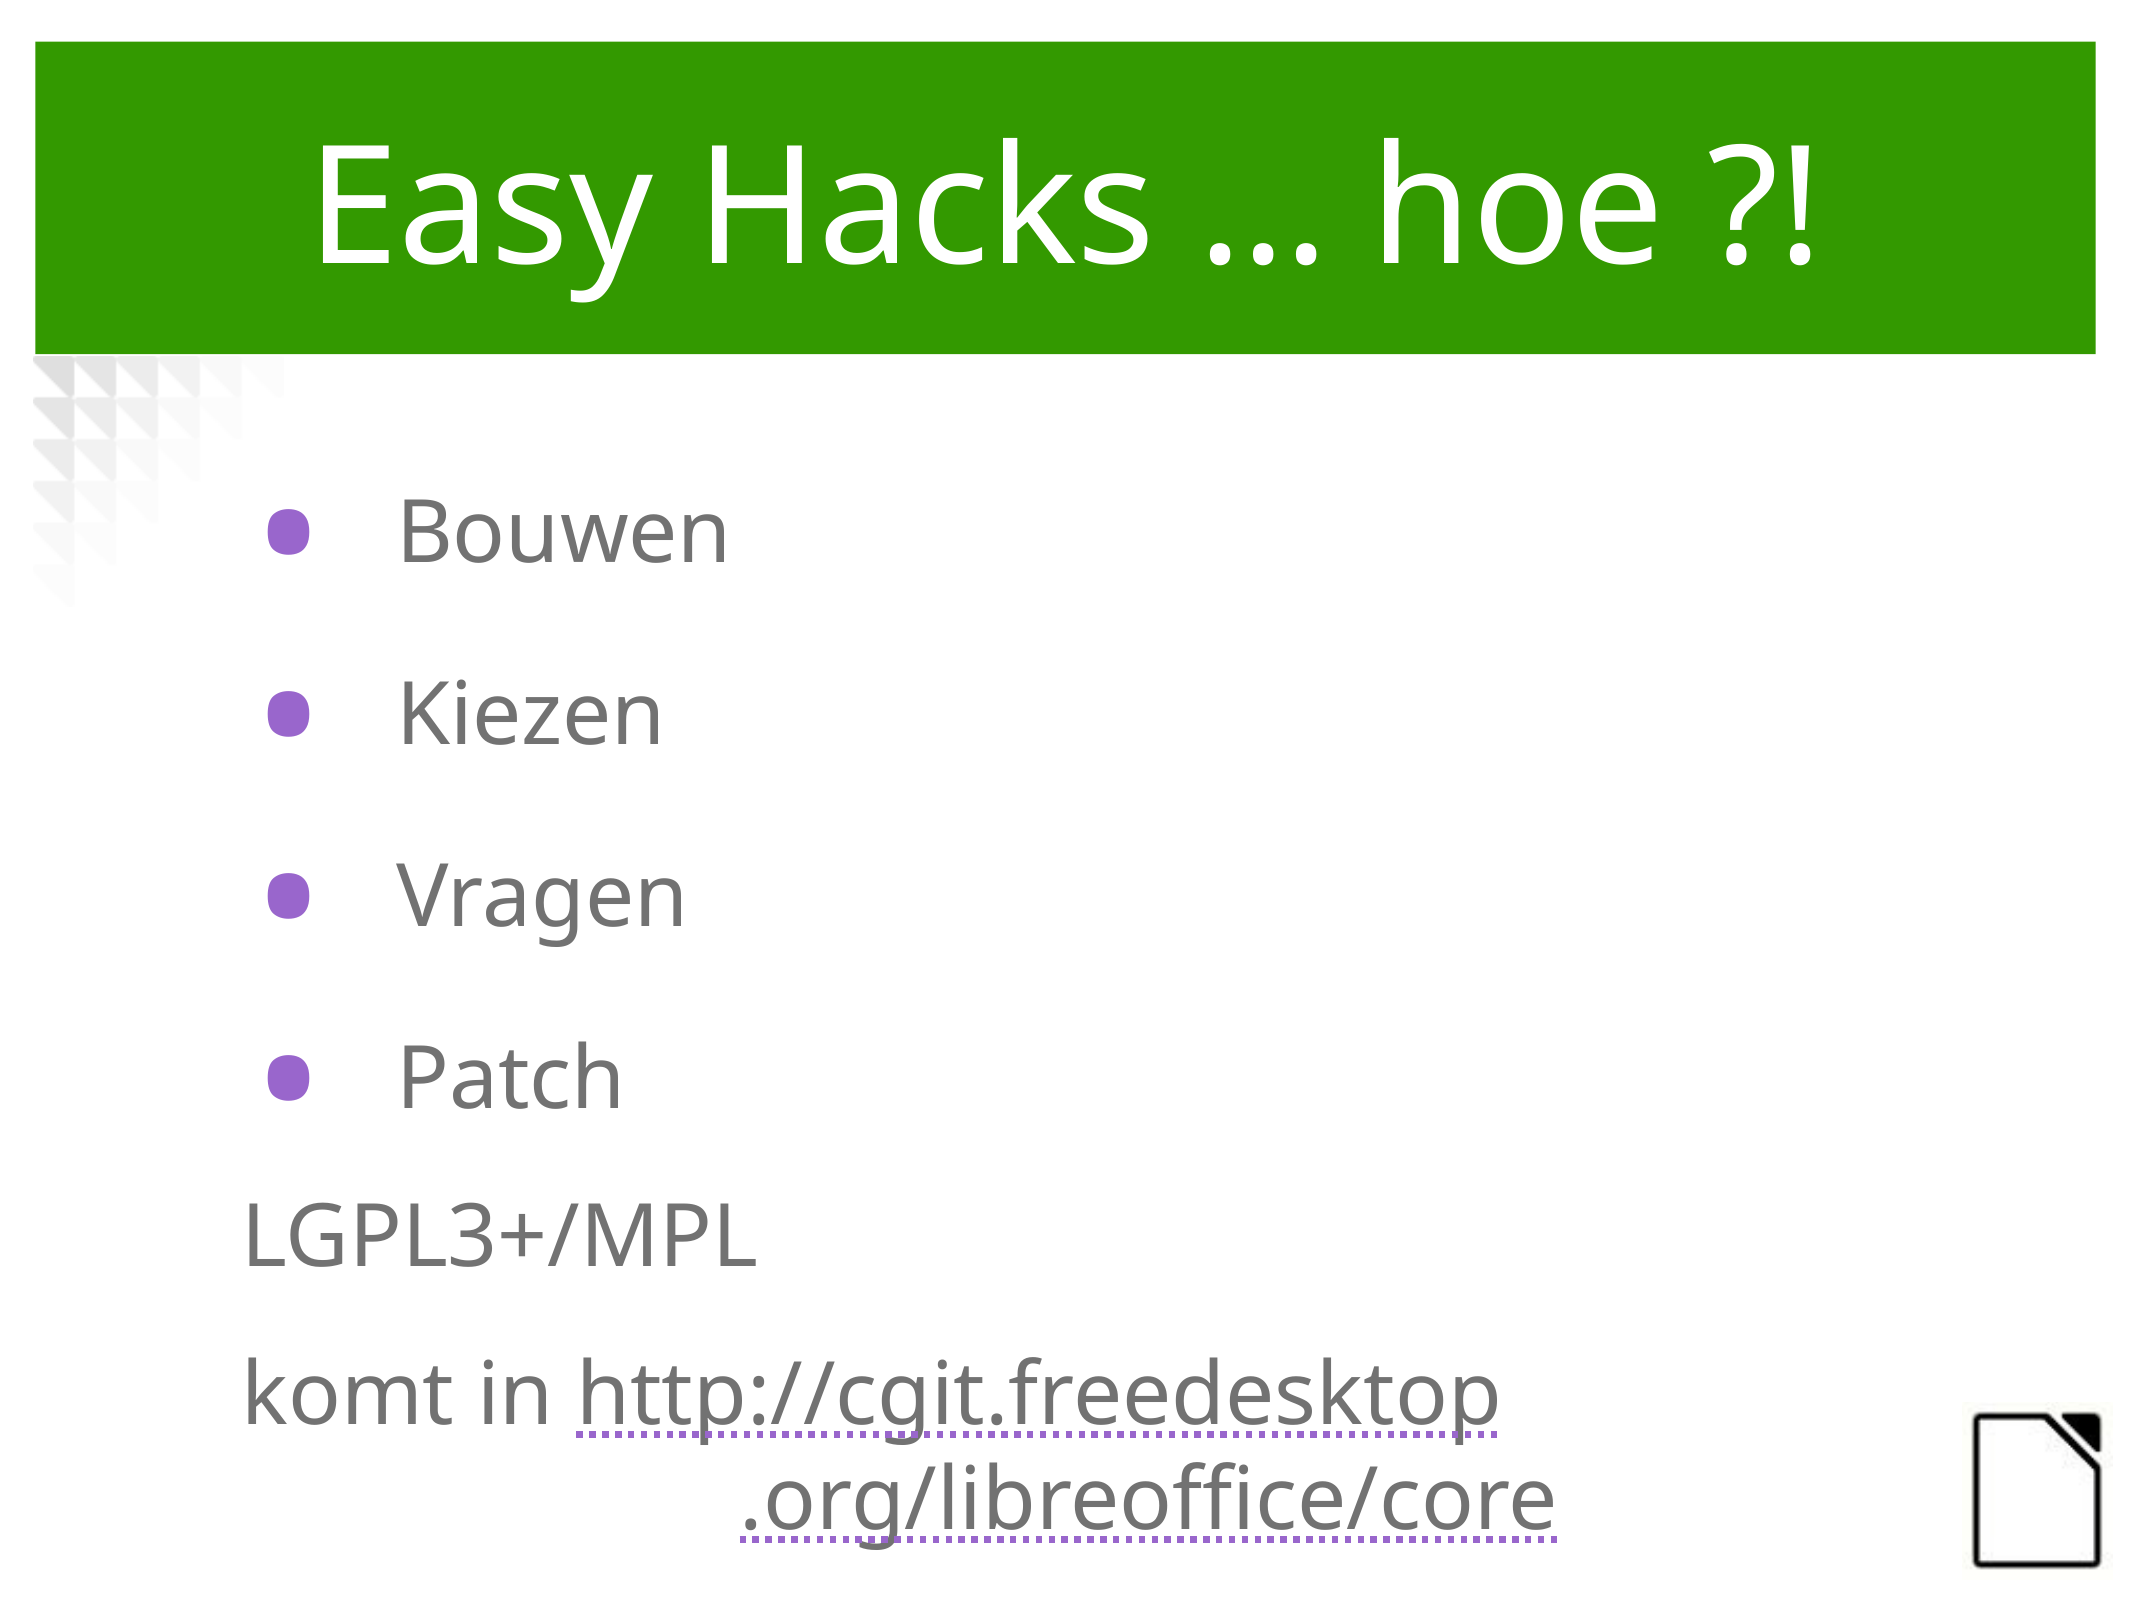

# Easy Hacks … hoe ?!
Bouwen
Kiezen
Vragen
Patch
LGPL3+/MPL
komt in http://cgit.freedesktop
				.org/libreoffice/core